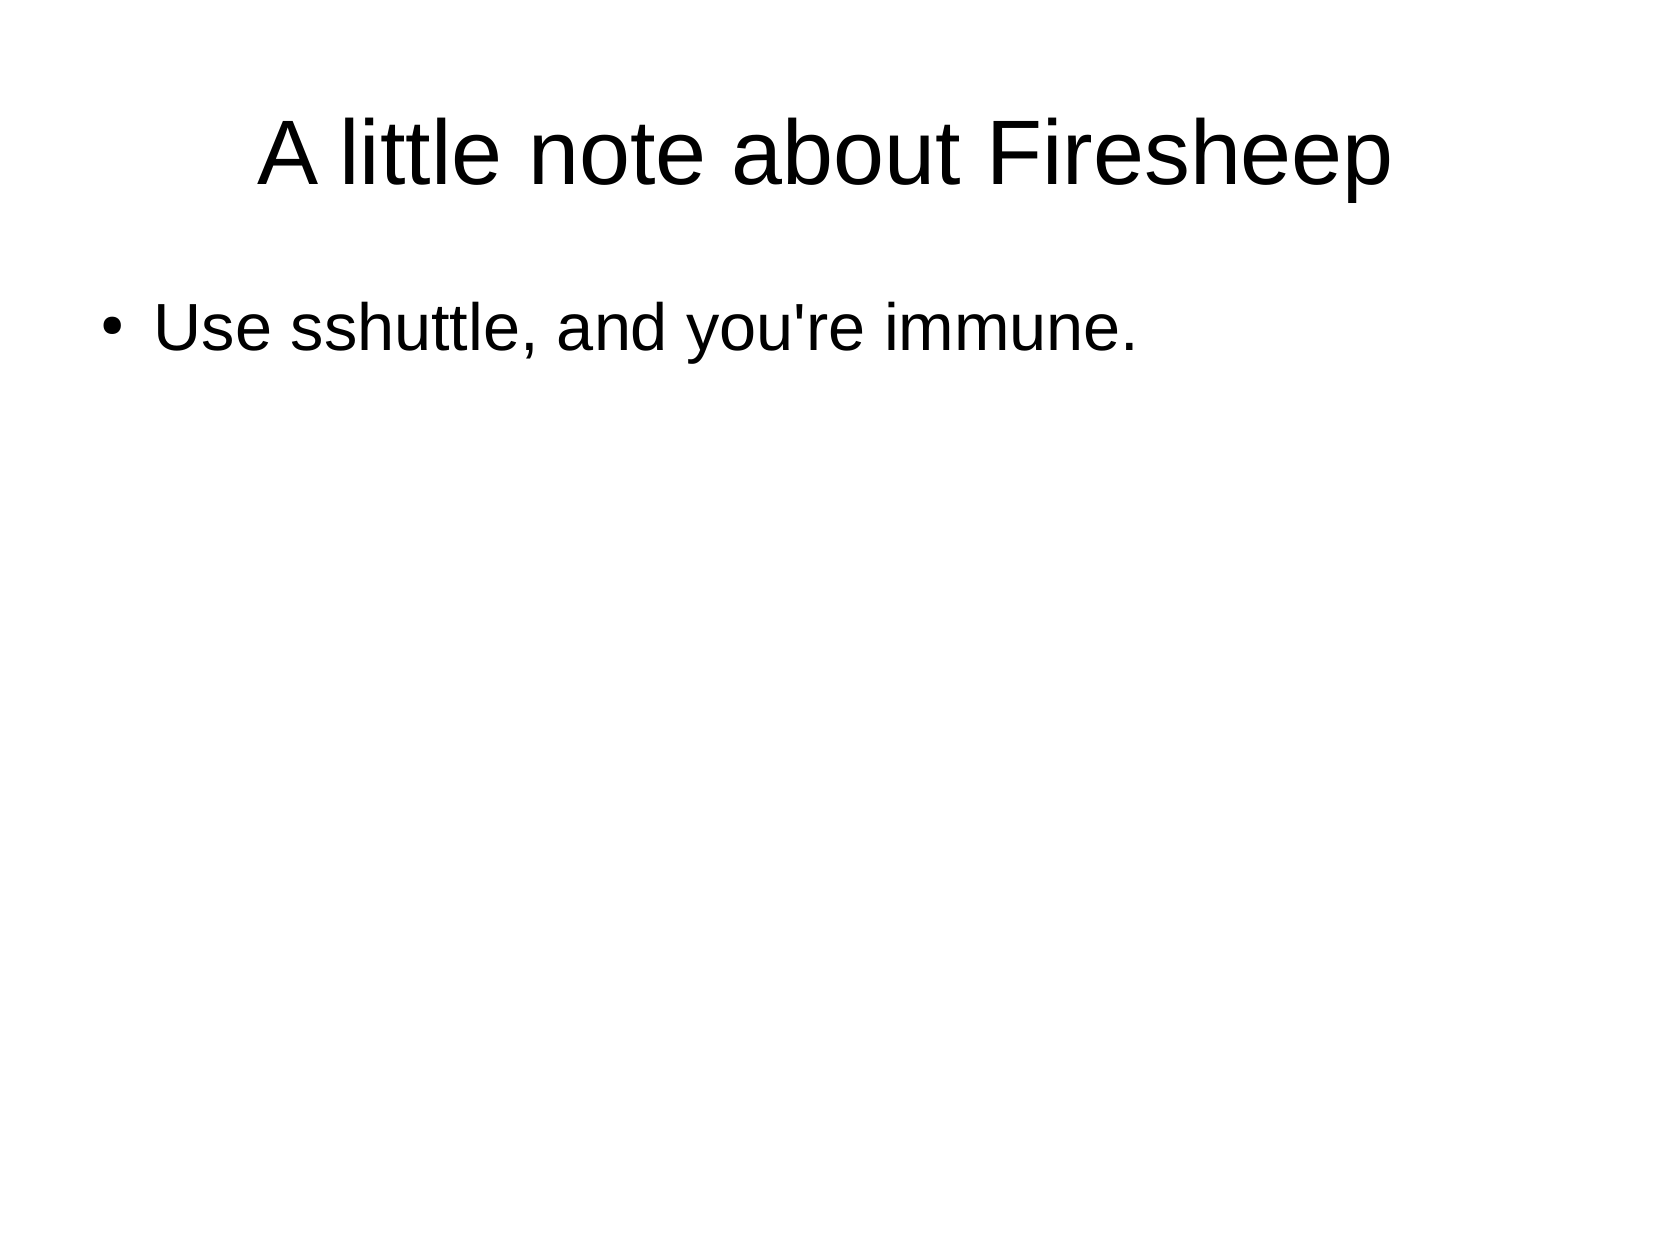

# A little note about Firesheep
Use sshuttle, and you're immune.